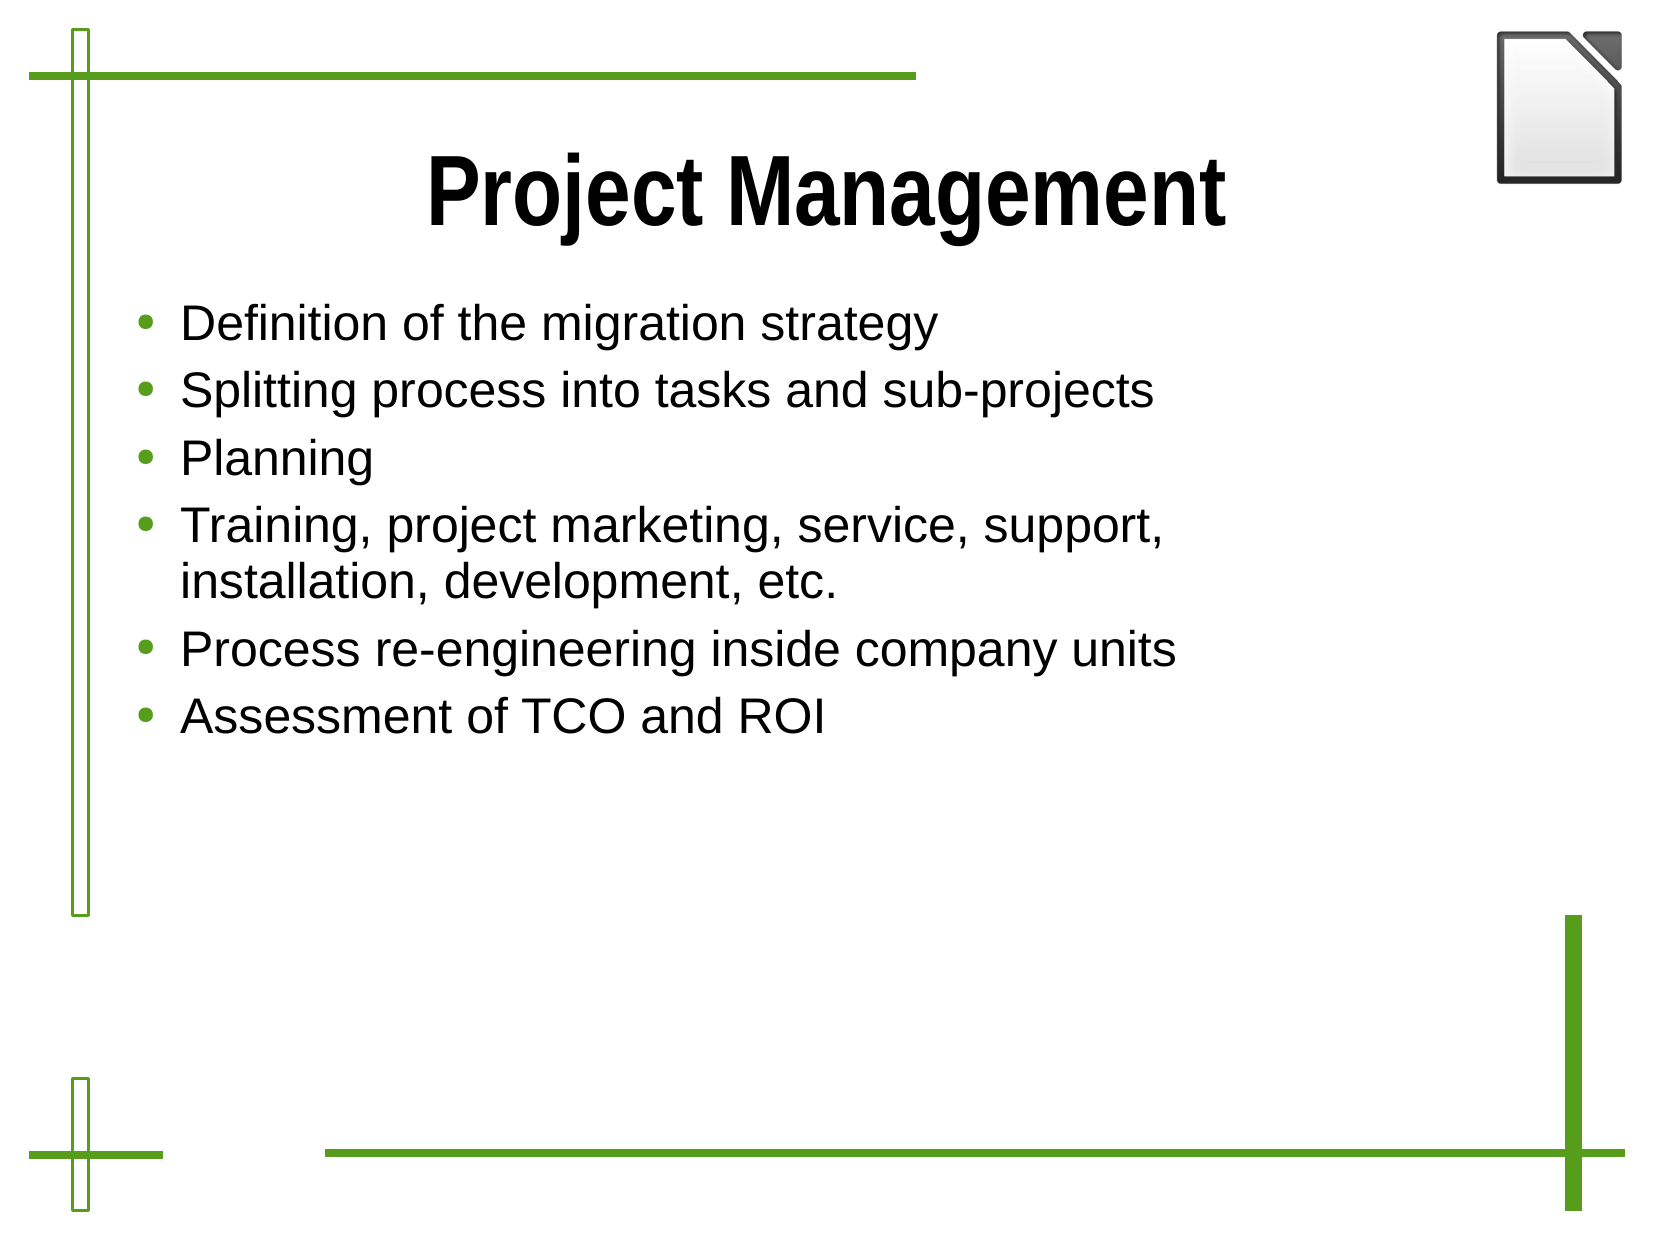

# Project Management
Definition of the migration strategy
Splitting process into tasks and sub-projects
Planning
Training, project marketing, service, support,
installation, development, etc.
Process re-engineering inside company units
Assessment of TCO and ROI